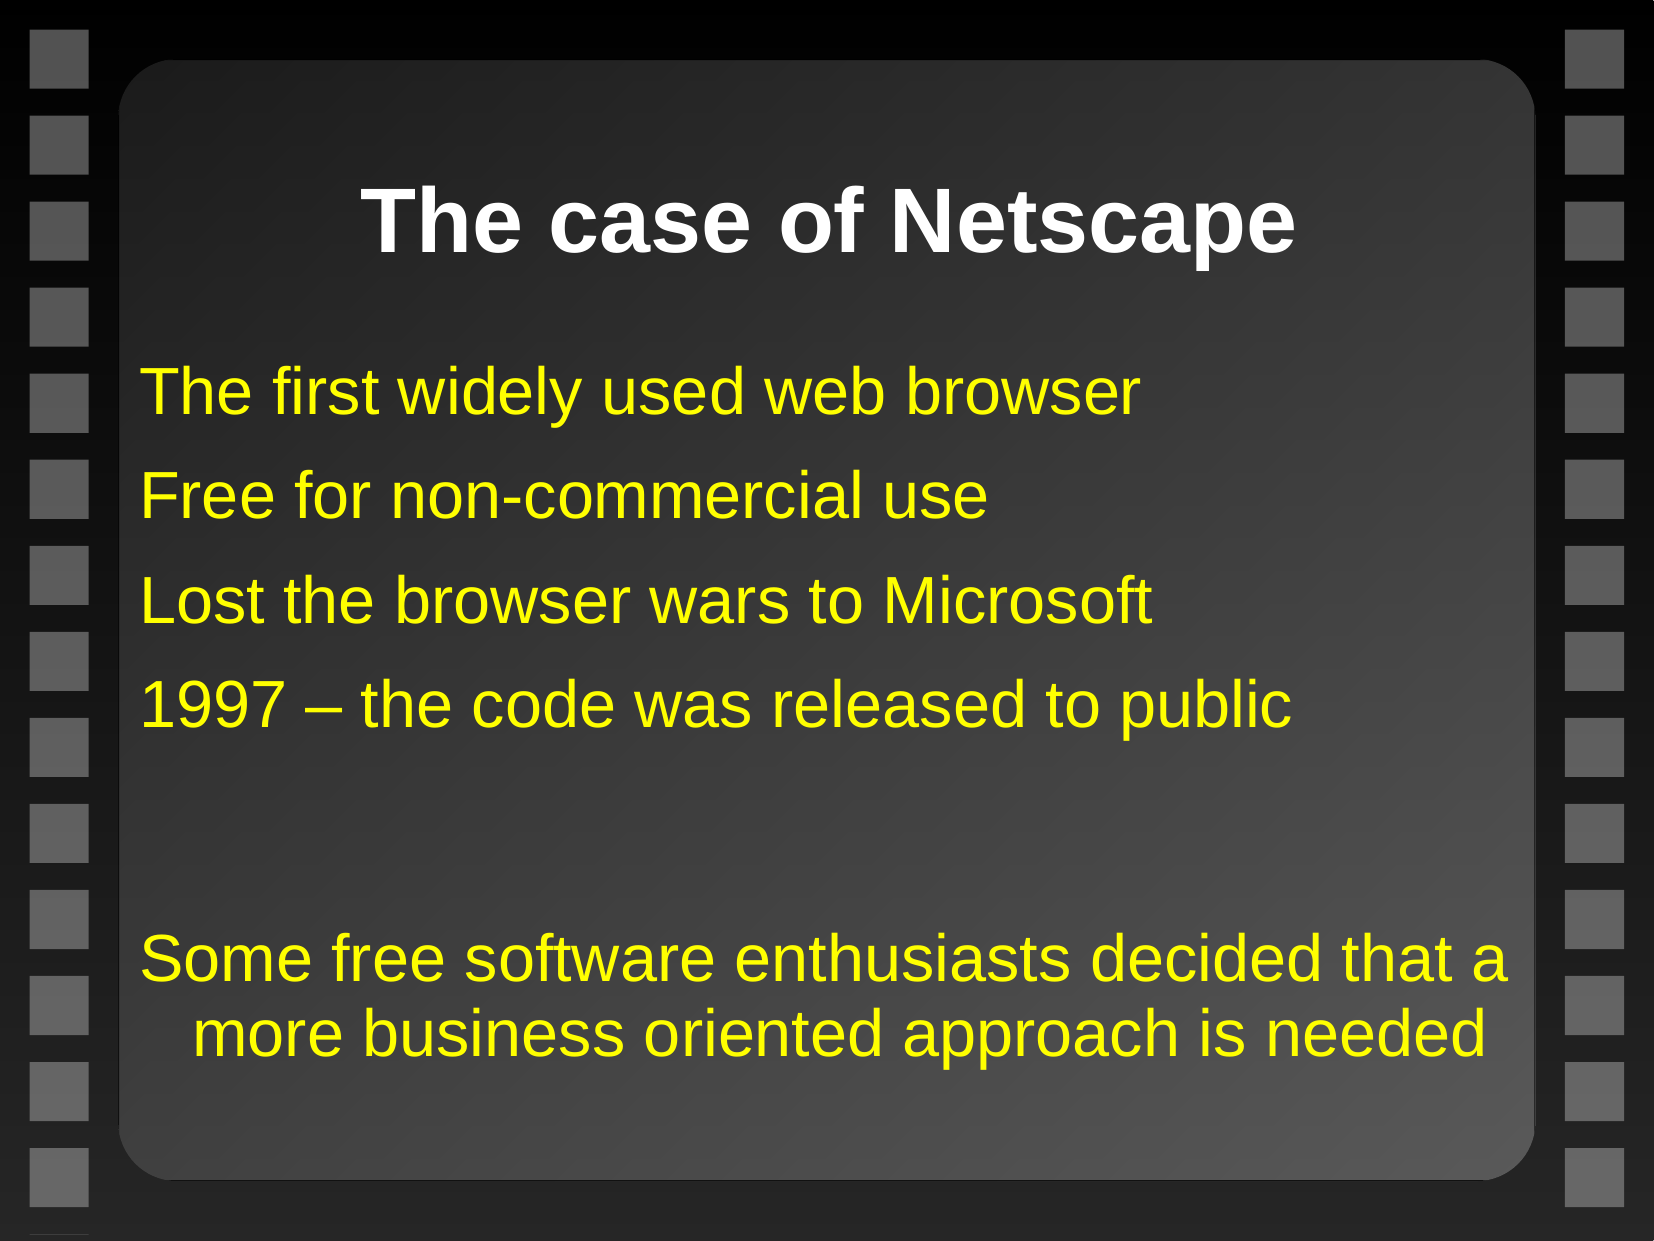

# The case of Netscape
The first widely used web browser
Free for non-commercial use
Lost the browser wars to Microsoft
1997 – the code was released to public
Some free software enthusiasts decided that a more business oriented approach is needed